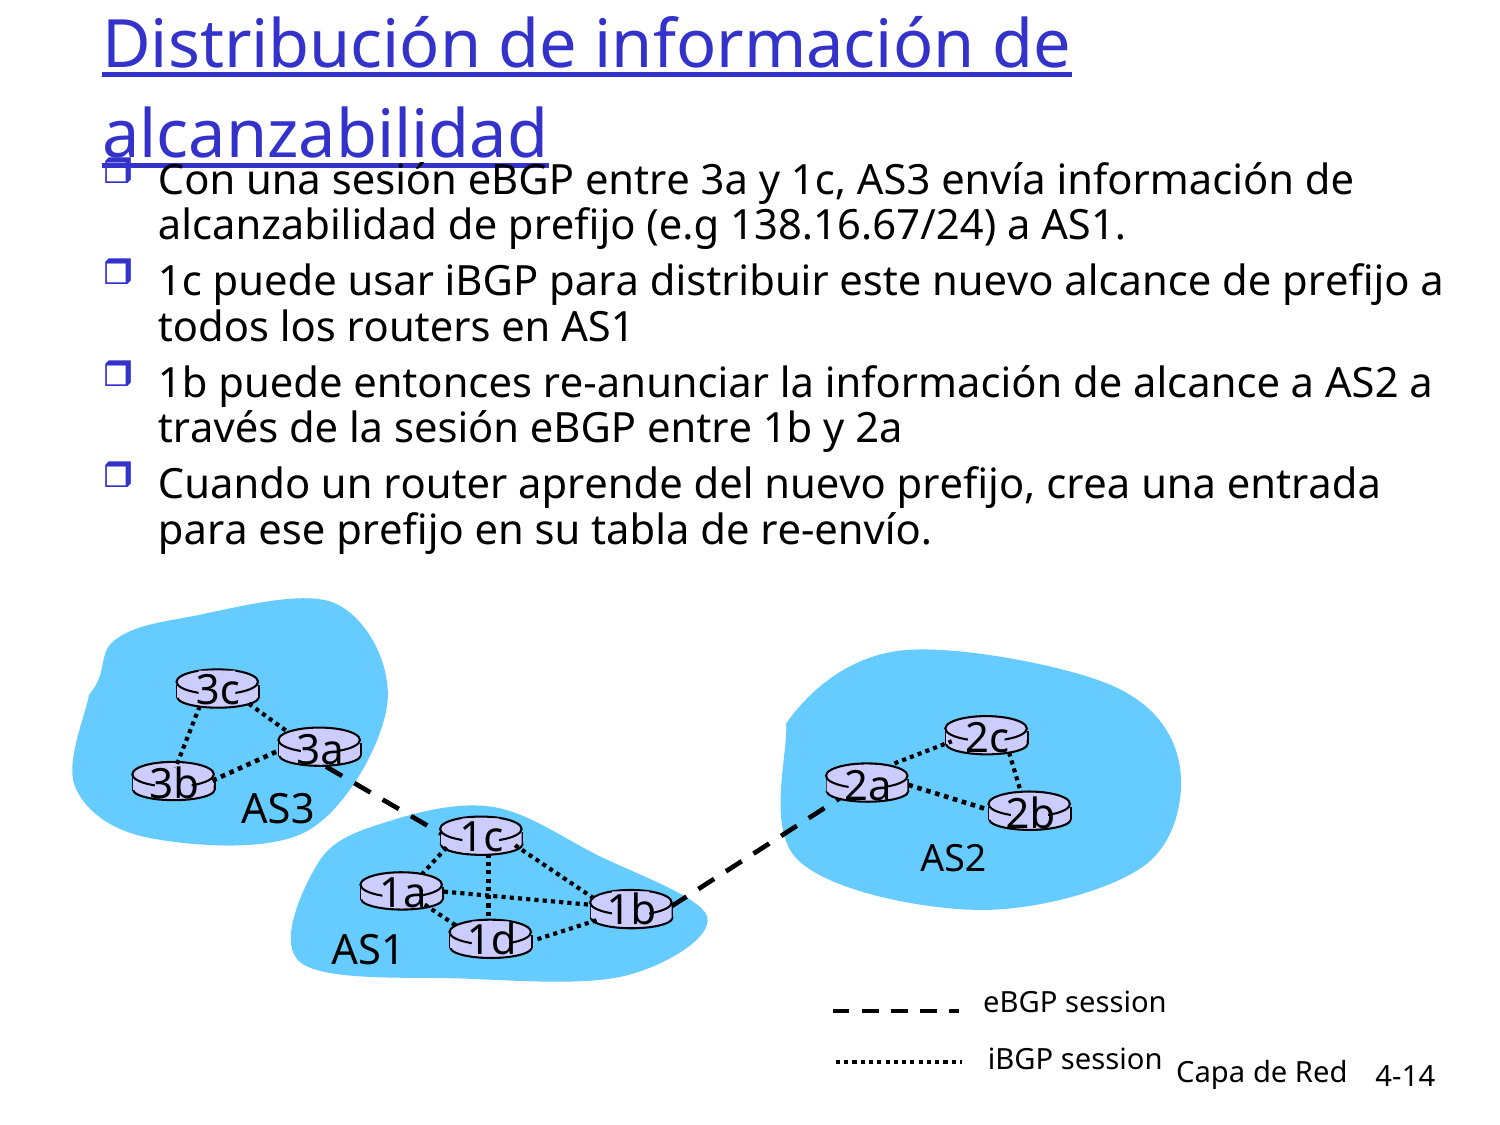

# Distribución de información de alcanzabilidad
Con una sesión eBGP entre 3a y 1c, AS3 envía información de alcanzabilidad de prefijo (e.g 138.16.67/24) a AS1.
1c puede usar iBGP para distribuir este nuevo alcance de prefijo a todos los routers en AS1
1b puede entonces re-anunciar la información de alcance a AS2 a través de la sesión eBGP entre 1b y 2a
Cuando un router aprende del nuevo prefijo, crea una entrada para ese prefijo en su tabla de re-envío.
3c
2c
3a
3b
2a
AS3
2b
1c
AS2
1a
1b
1d
AS1
eBGP session
iBGP session